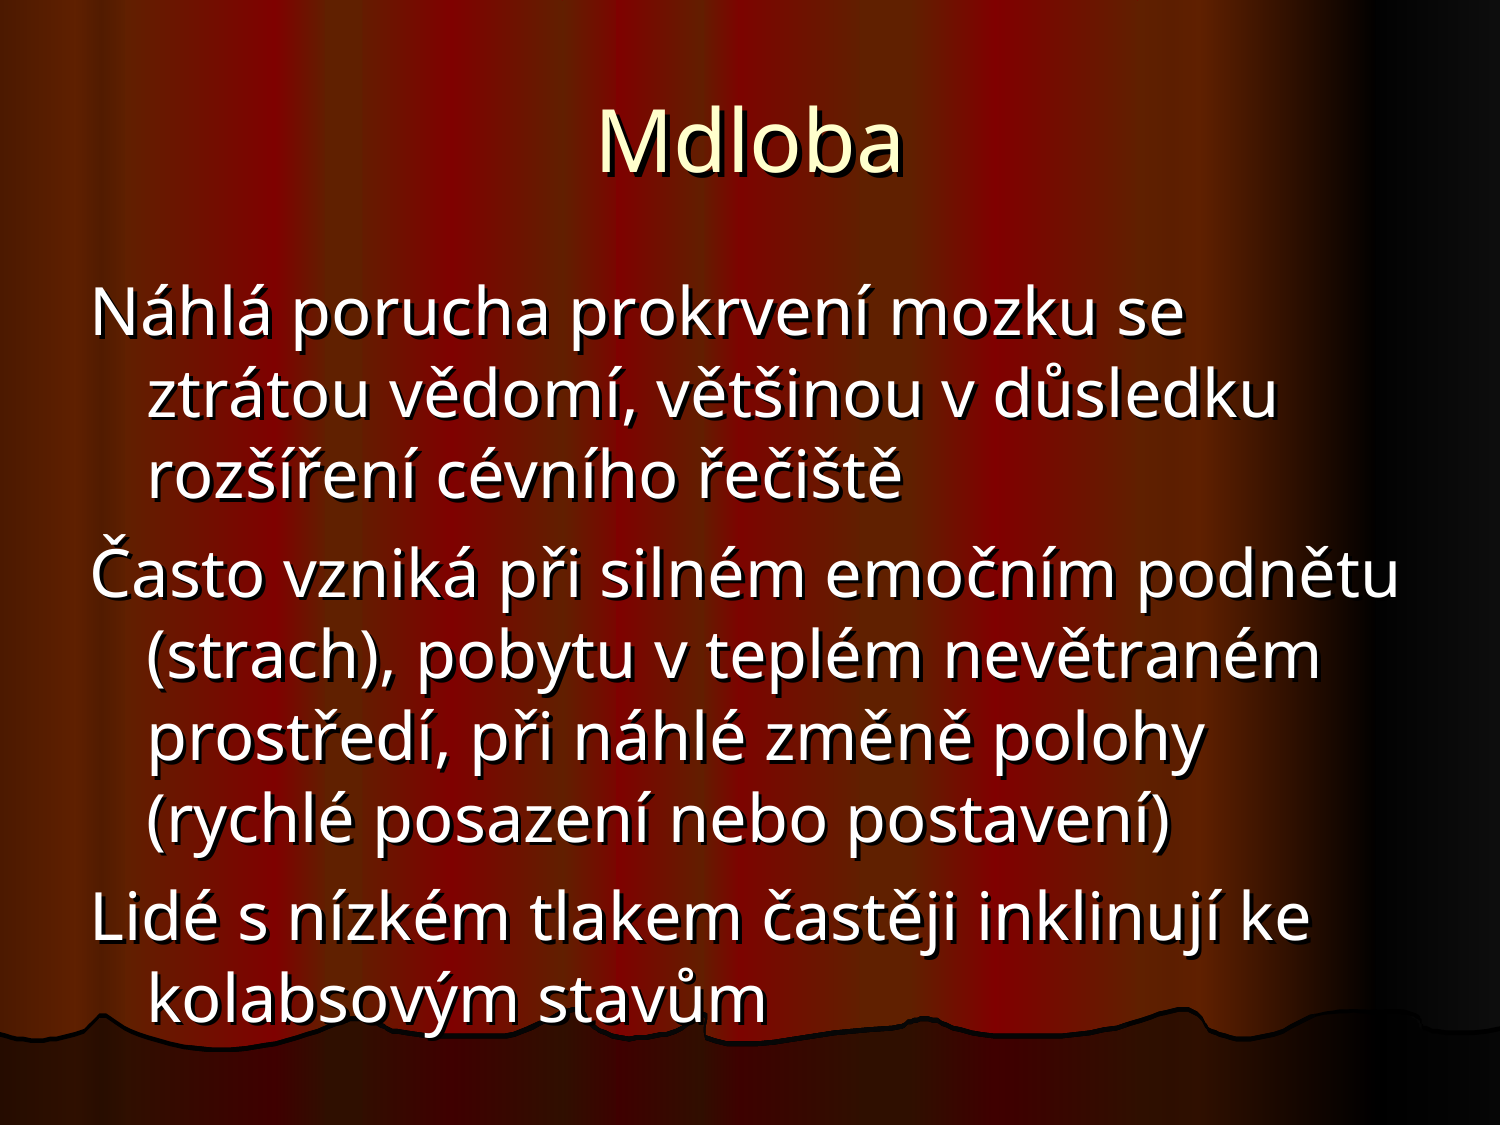

# Mdloba
Náhlá porucha prokrvení mozku se ztrátou vědomí, většinou v důsledku rozšíření cévního řečiště
Často vzniká při silném emočním podnětu (strach), pobytu v teplém nevětraném prostředí, při náhlé změně polohy (rychlé posazení nebo postavení)
Lidé s nízkém tlakem častěji inklinují ke kolabsovým stavům